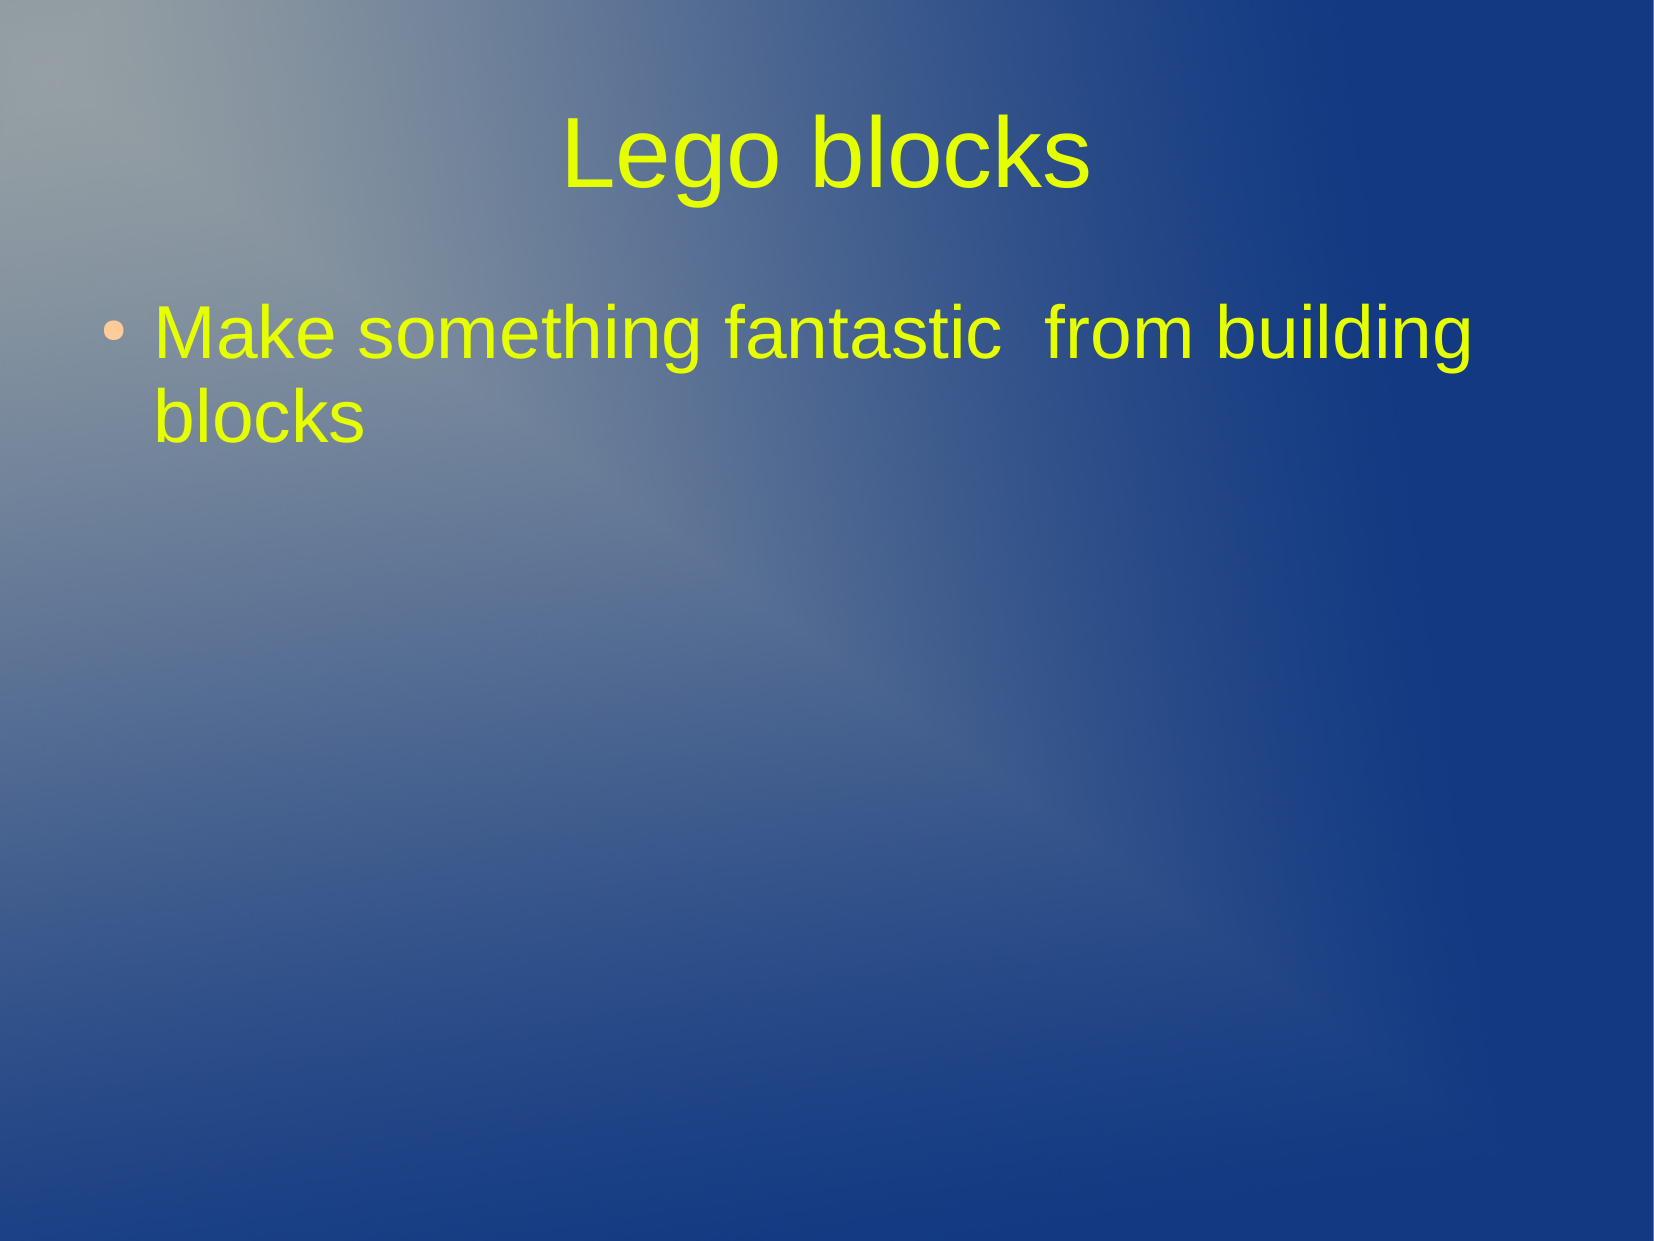

# Lego blocks
Make something fantastic from building blocks